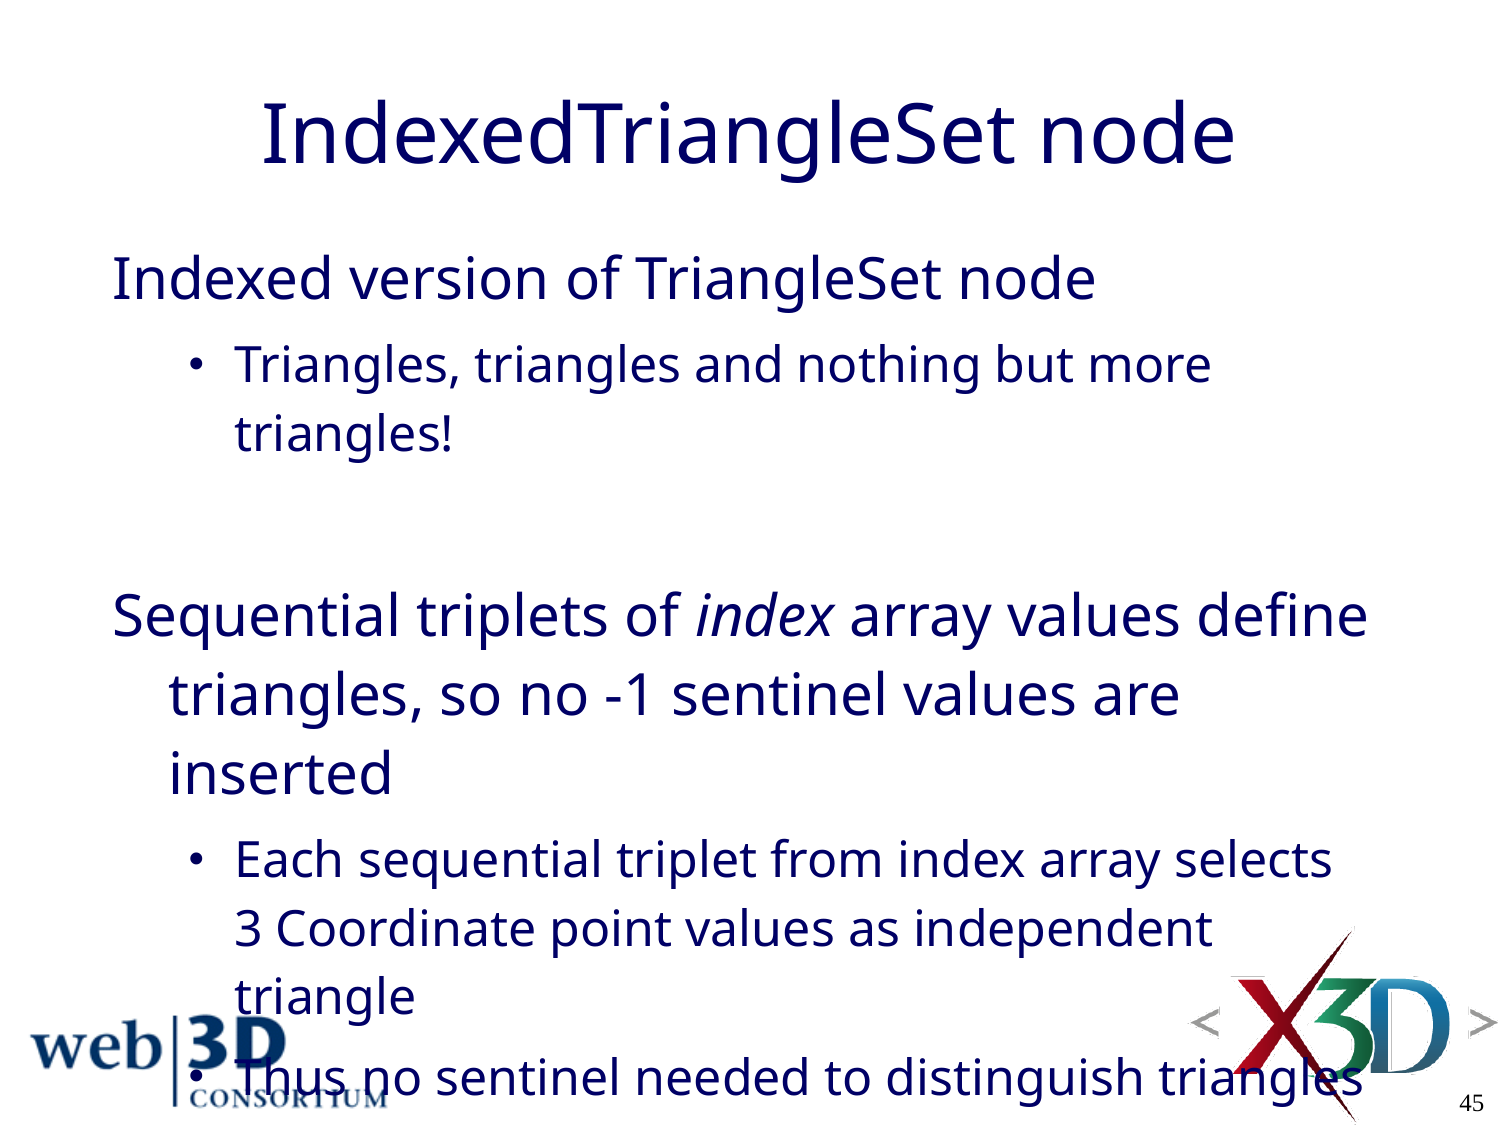

# IndexedTriangleSet node
Indexed version of TriangleSet node
Triangles, triangles and nothing but more triangles!
Sequential triplets of index array values define triangles, so no -1 sentinel values are inserted
Each sequential triplet from index array selects 3 Coordinate point values as independent triangle
Thus no sentinel needed to distinguish triangles
Efficient: each x-y-z point only needs to be defined once, since indexing can reuse it at any time